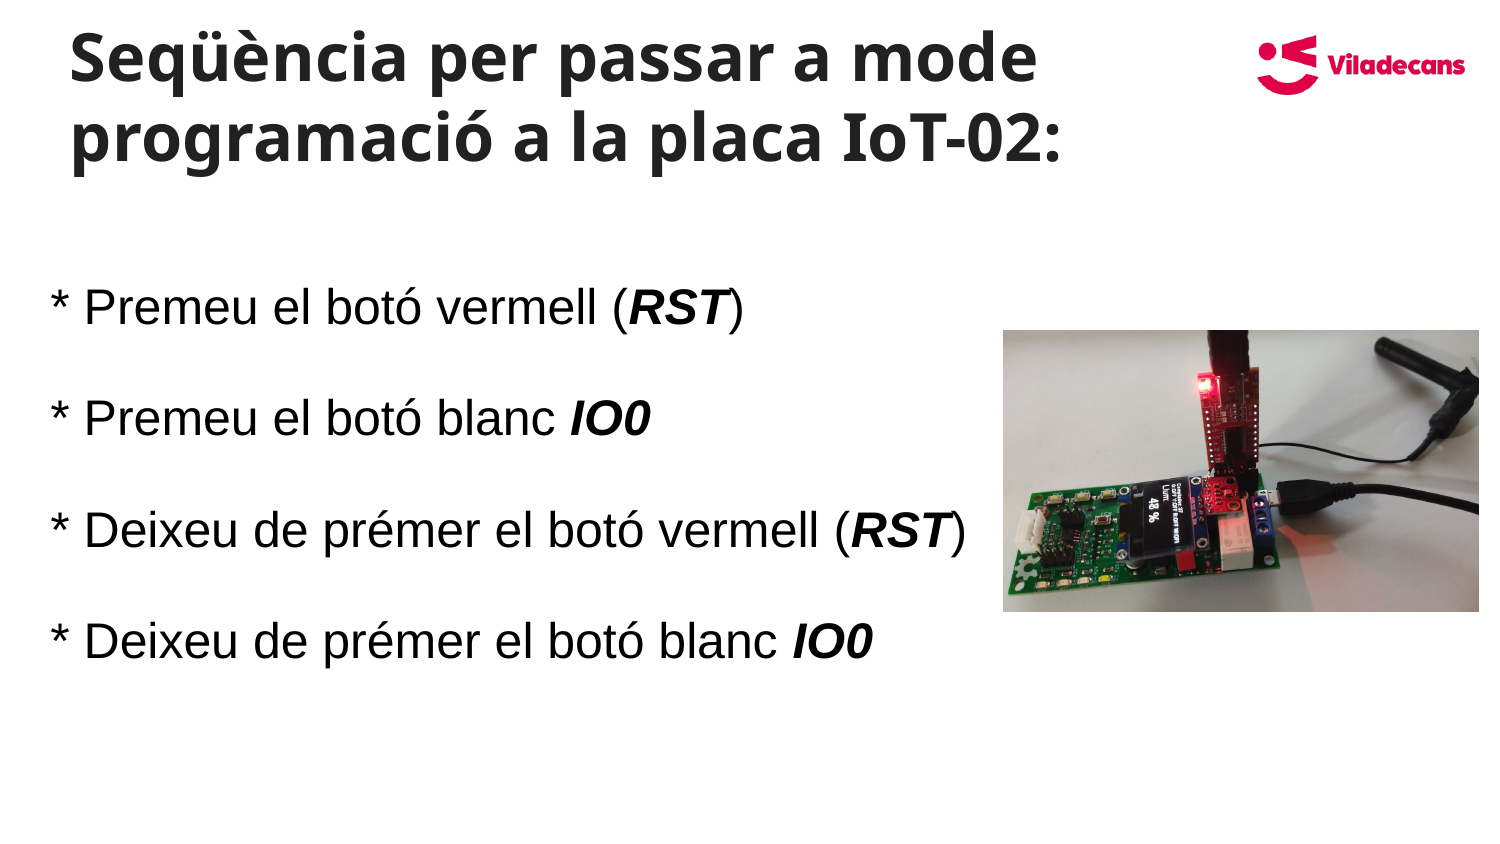

# Seqüència per passar a mode programació a la placa IoT-02:
* Premeu el botó vermell (RST)
* Premeu el botó blanc IO0
* Deixeu de prémer el botó vermell (RST)
* Deixeu de prémer el botó blanc IO0